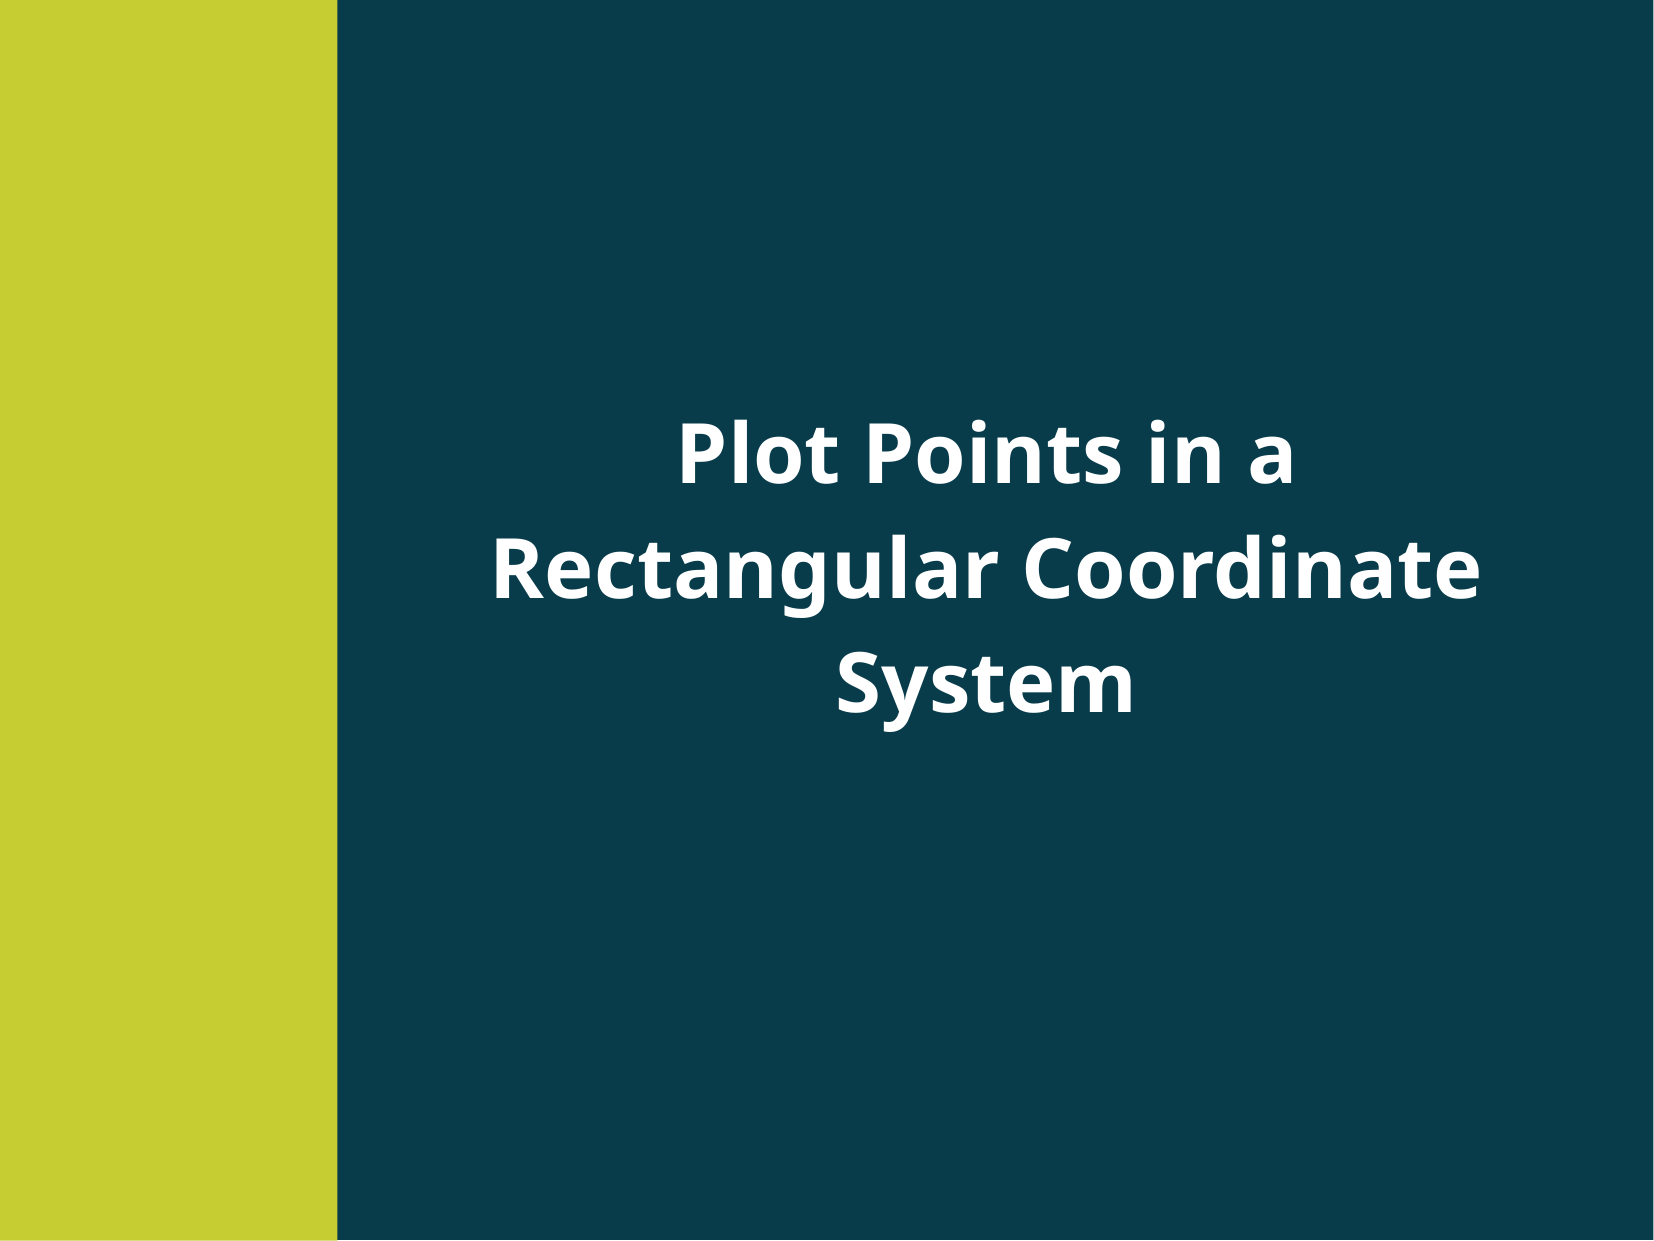

# Plot Points in a Rectangular Coordinate System